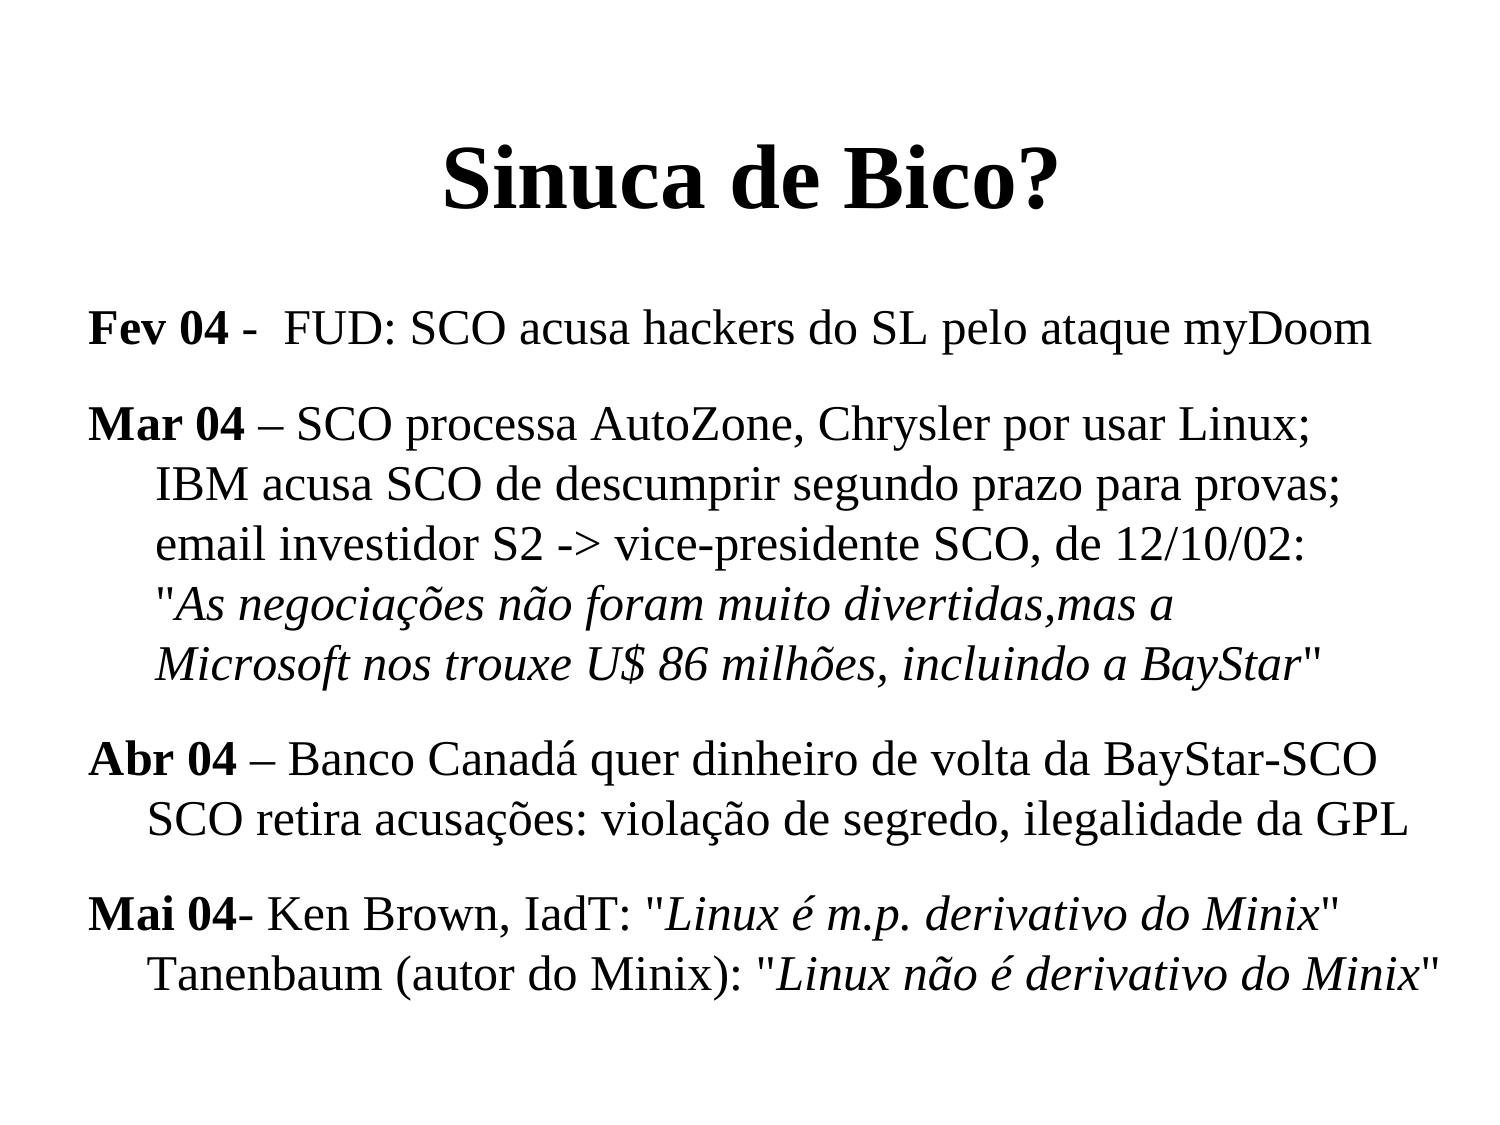

# Sinuca de Bico?
Fev 04 - FUD: SCO acusa hackers do SL pelo ataque myDoom
Mar 04 – SCO processa AutoZone, Chrysler por usar Linux;
IBM acusa SCO de descumprir segundo prazo para provas;
email investidor S2 -> vice-presidente SCO, de 12/10/02:
"As negociações não foram muito divertidas,mas a
Microsoft nos trouxe U$ 86 milhões, incluindo a BayStar"
Abr 04 – Banco Canadá quer dinheiro de volta da BayStar-SCO
SCO retira acusações: violação de segredo, ilegalidade da GPL
Mai 04- Ken Brown, IadT: "Linux é m.p. derivativo do Minix"
Tanenbaum (autor do Minix): "Linux não é derivativo do Minix"